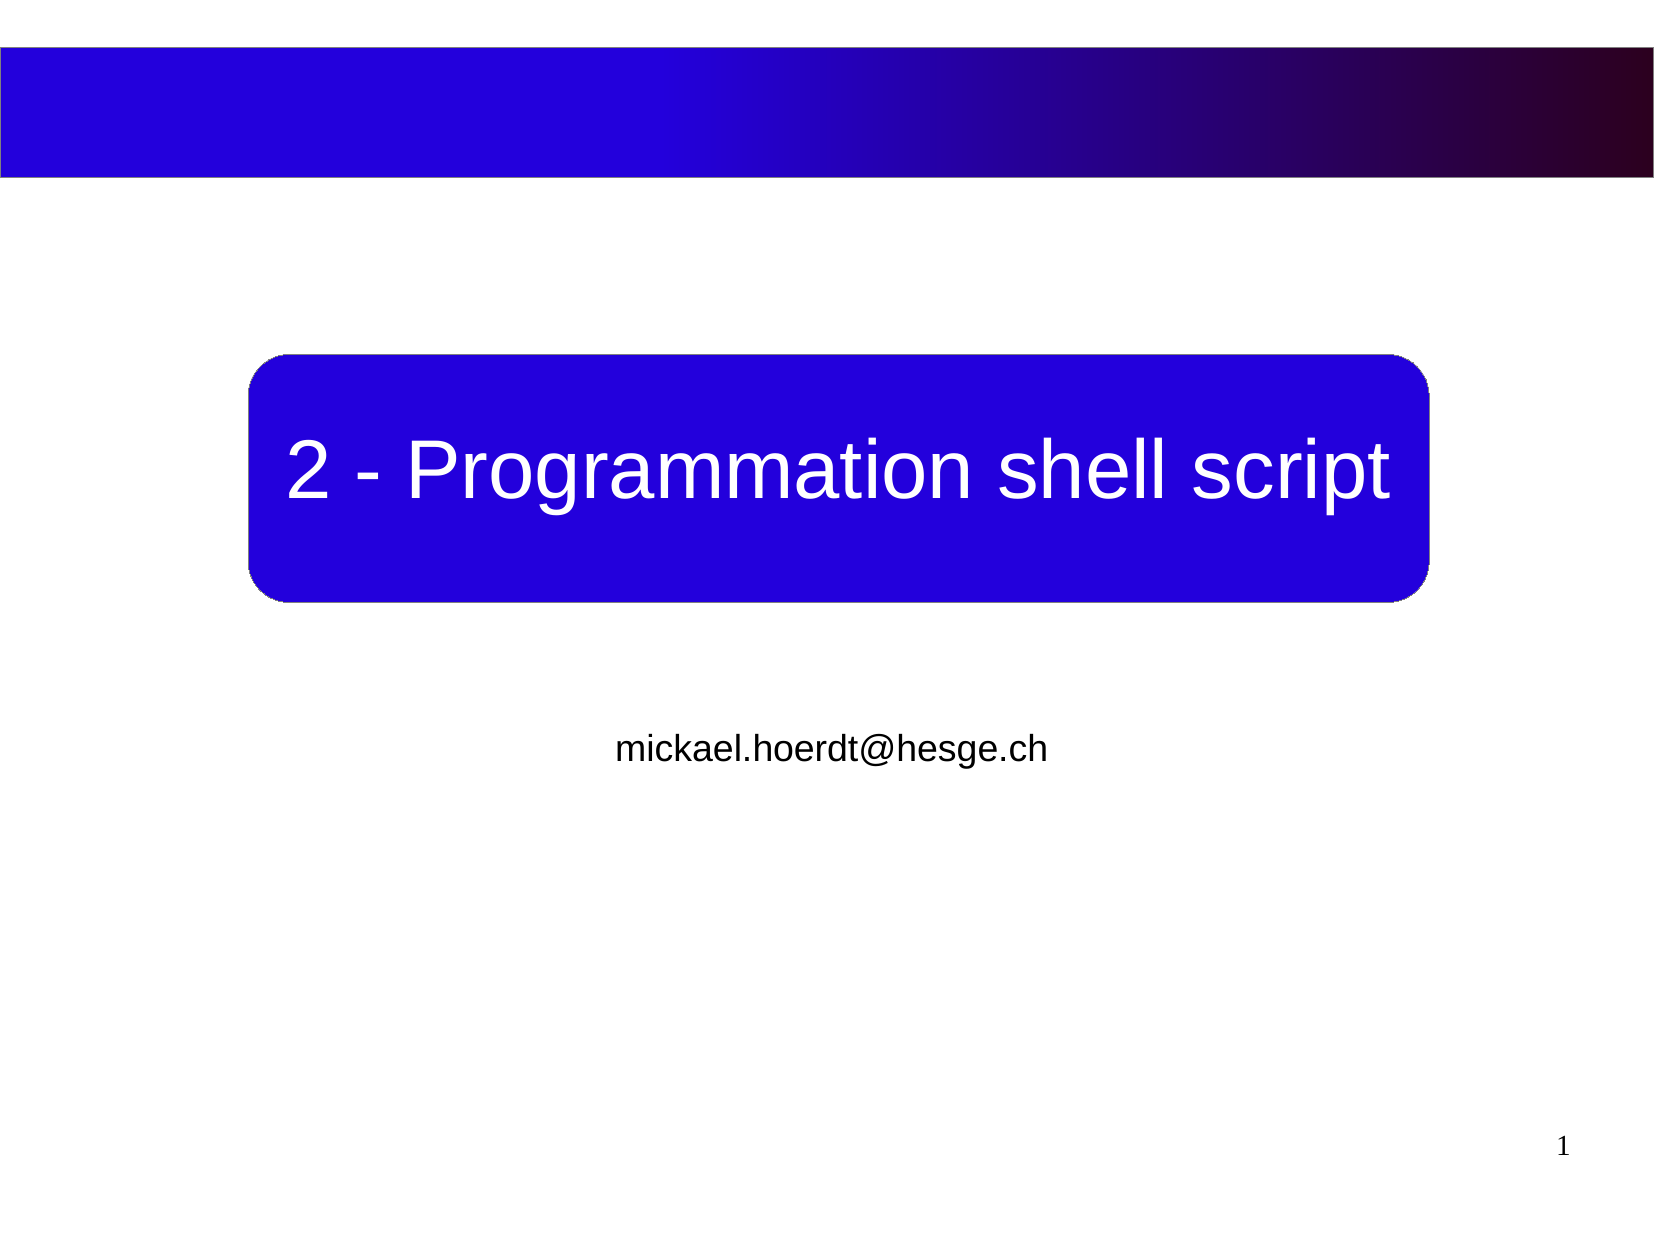

# 2 - Programmation shell script
mickael.hoerdt@hesge.ch
1